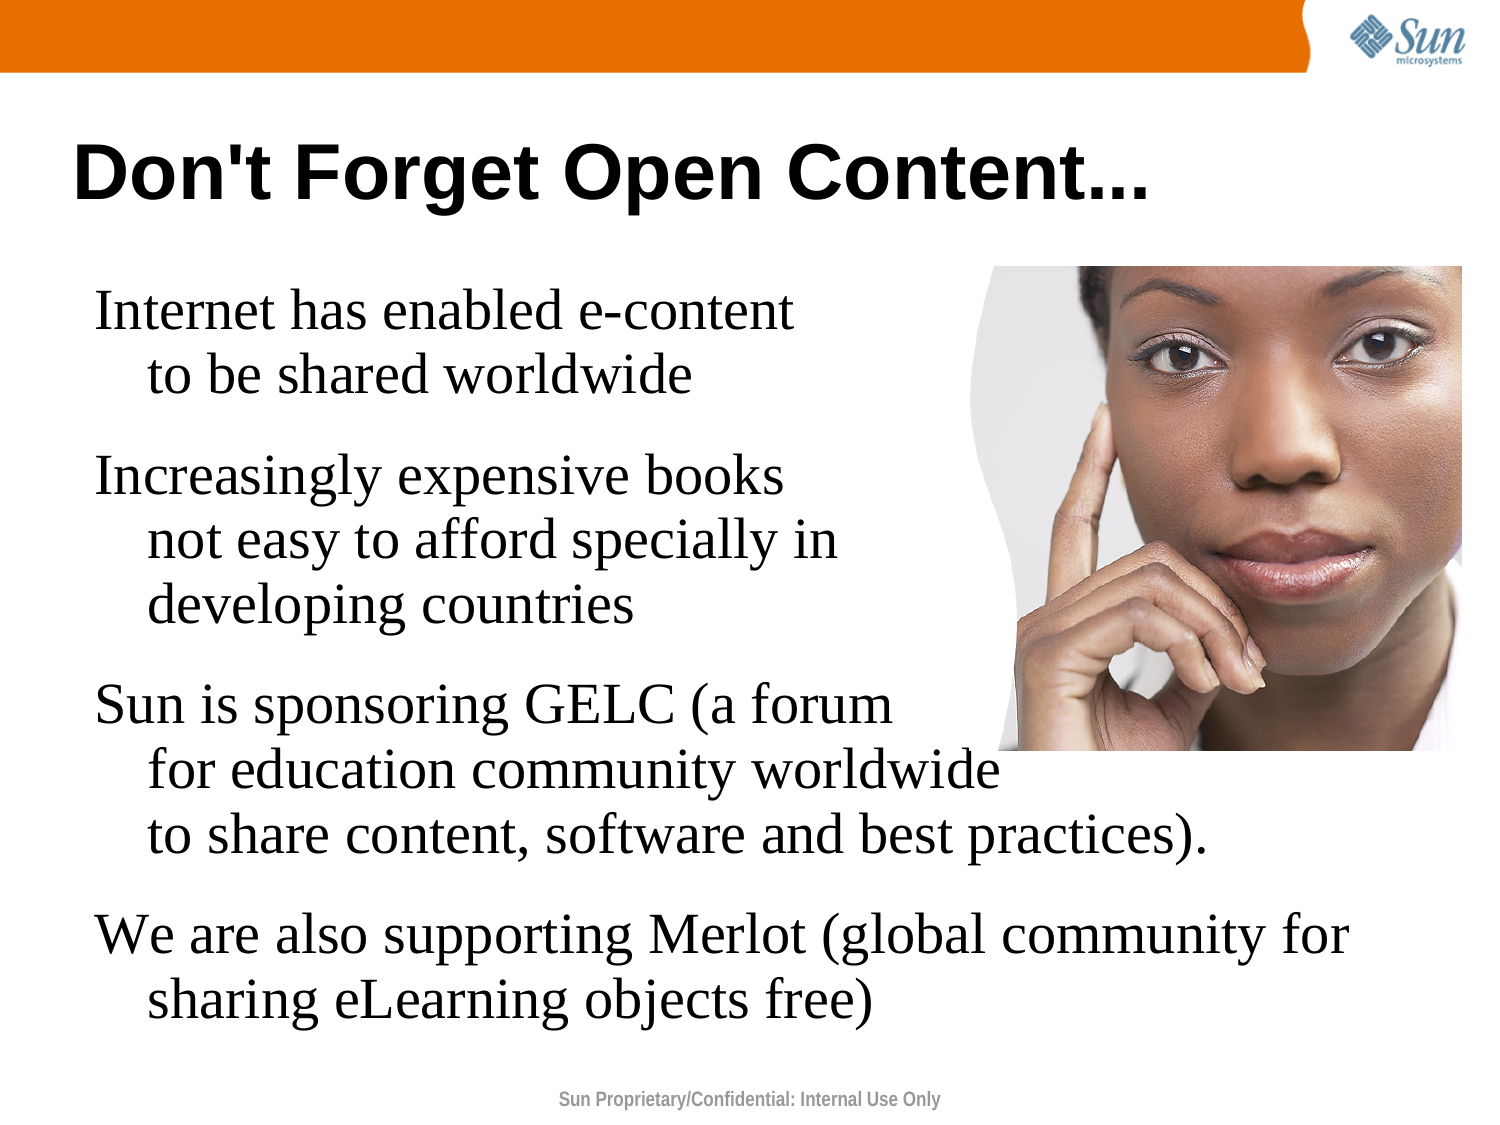

# Don't Forget Open Content...
Internet has enabled e-content
to be shared worldwide
Increasingly expensive books
not easy to afford specially in
developing countries
Sun is sponsoring GELC (a forum
for education community worldwide
to share content, software and best practices).
We are also supporting Merlot (global community for sharing eLearning objects free)